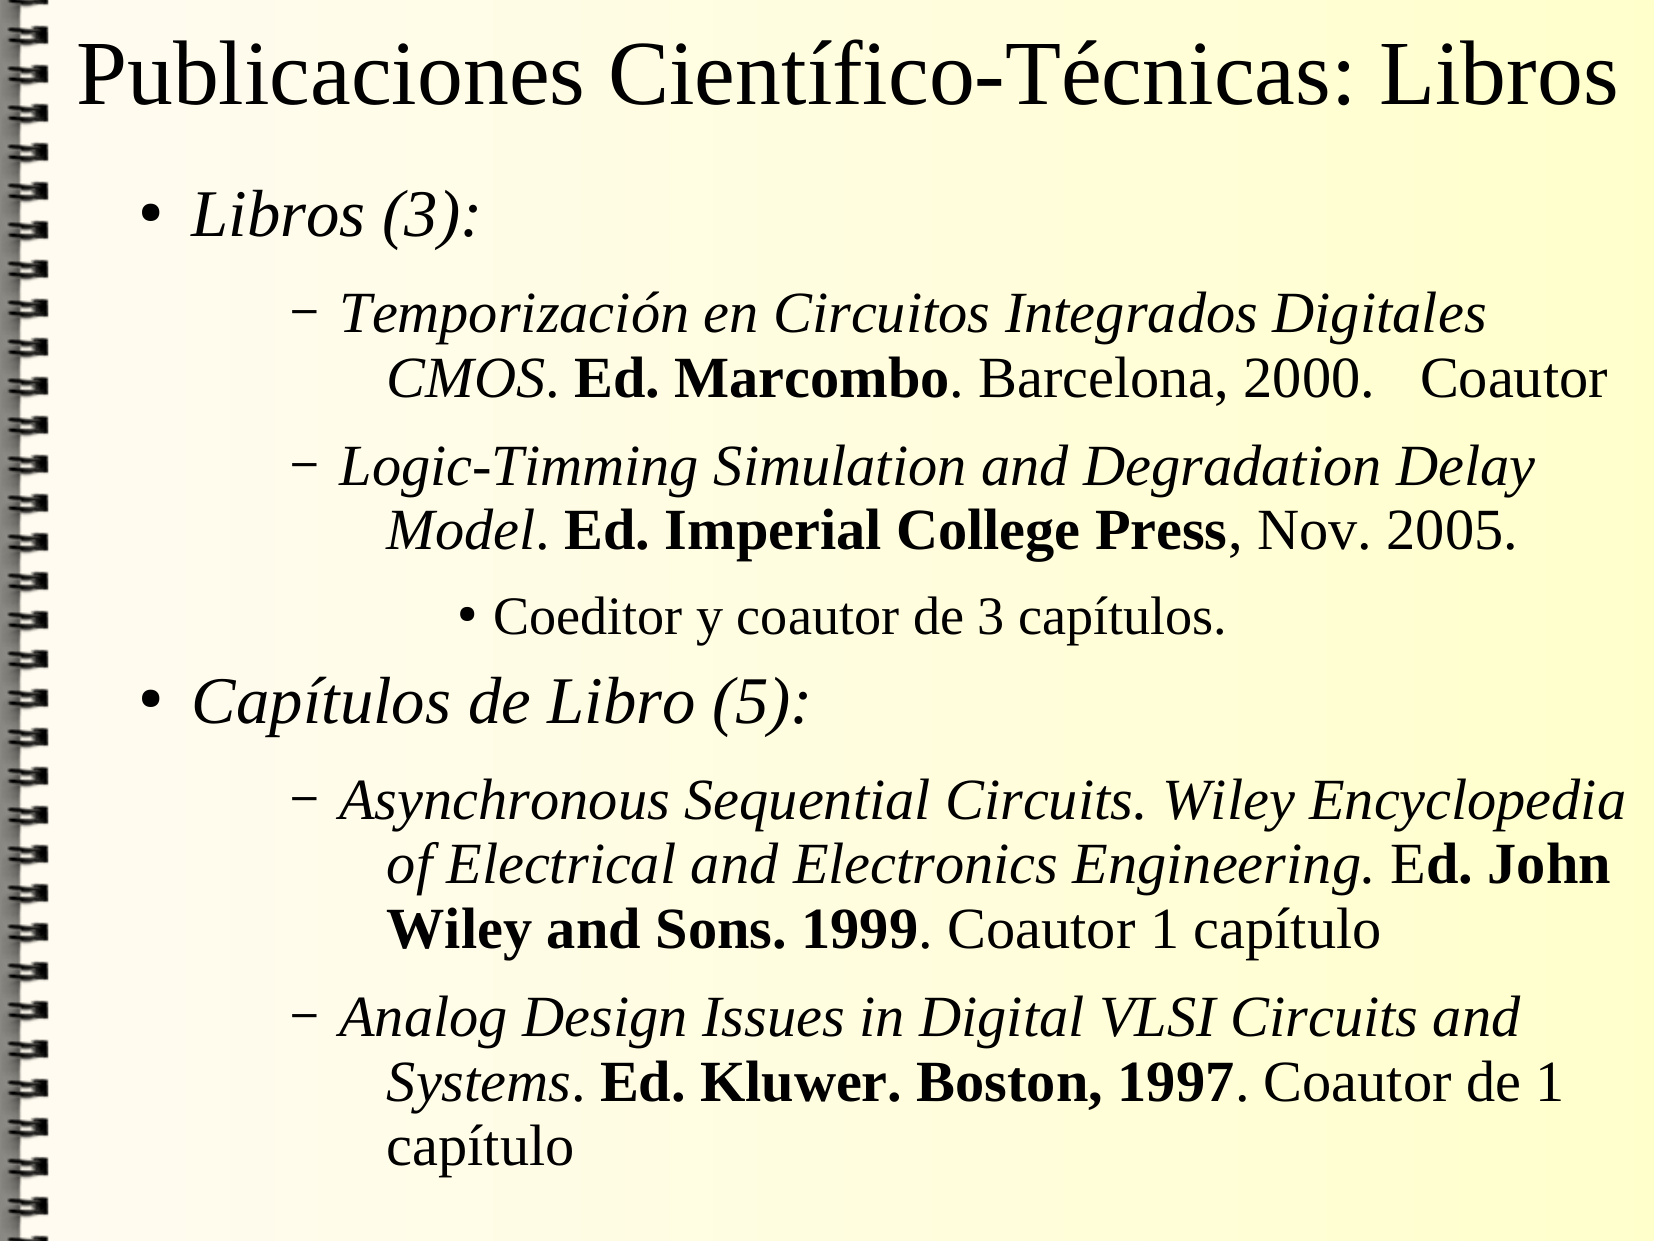

# Publicaciones Científico-Técnicas: Libros
Libros (3):
Temporización en Circuitos Integrados Digitales CMOS. Ed. Marcombo. Barcelona, 2000. 	Coautor
Logic-Timming Simulation and Degradation Delay Model. Ed. Imperial College Press, Nov. 2005.
Coeditor y coautor de 3 capítulos.
Capítulos de Libro (5):
Asynchronous Sequential Circuits. Wiley Encyclopedia of Electrical and Electronics Engineering. Ed. John Wiley and Sons. 1999. Coautor 1 capítulo
Analog Design Issues in Digital VLSI Circuits and Systems. Ed. Kluwer. Boston, 1997. Coautor de 1 capítulo